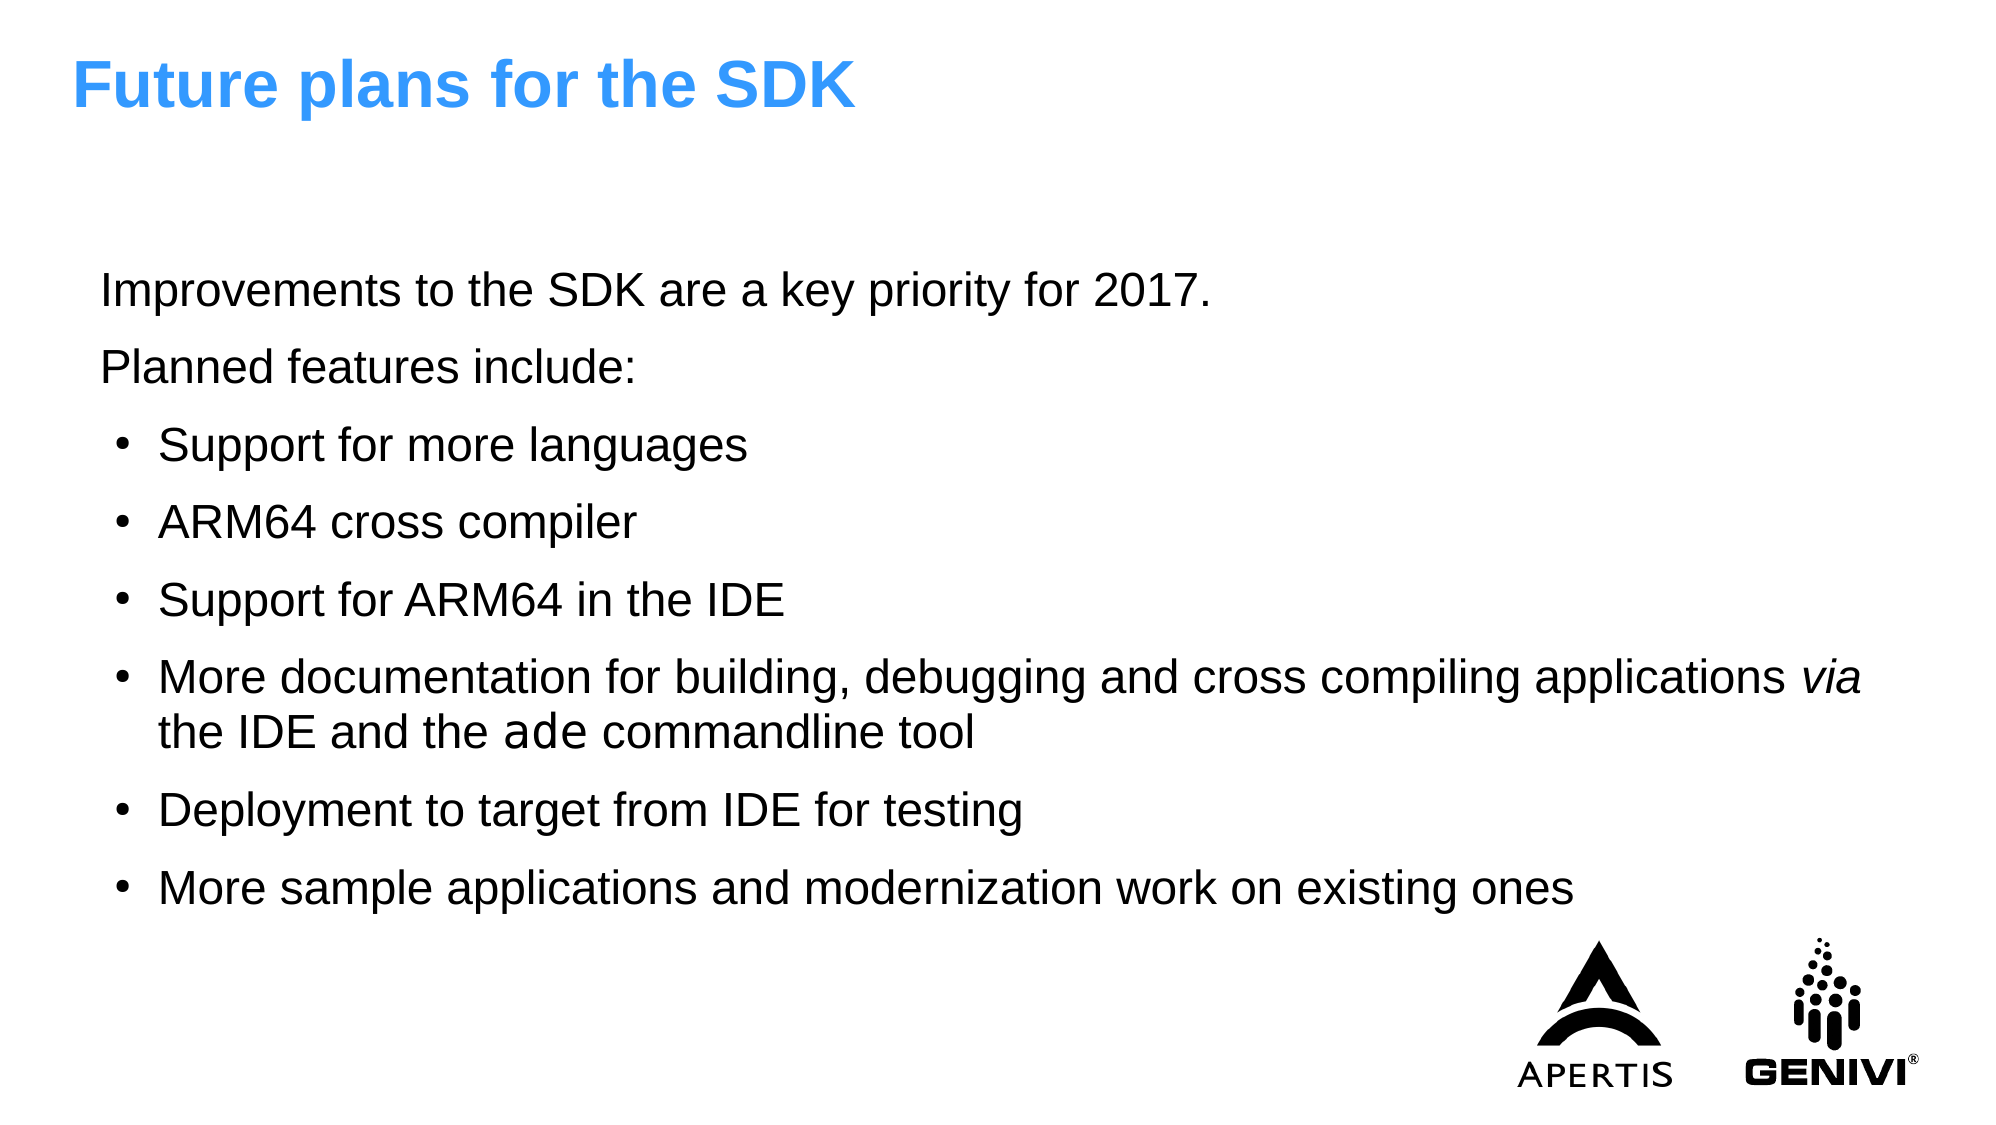

# Future plans for the SDK
Improvements to the SDK are a key priority for 2017.
Planned features include:
Support for more languages
ARM64 cross compiler
Support for ARM64 in the IDE
More documentation for building, debugging and cross compiling applications via the IDE and the ade commandline tool
Deployment to target from IDE for testing
More sample applications and modernization work on existing ones